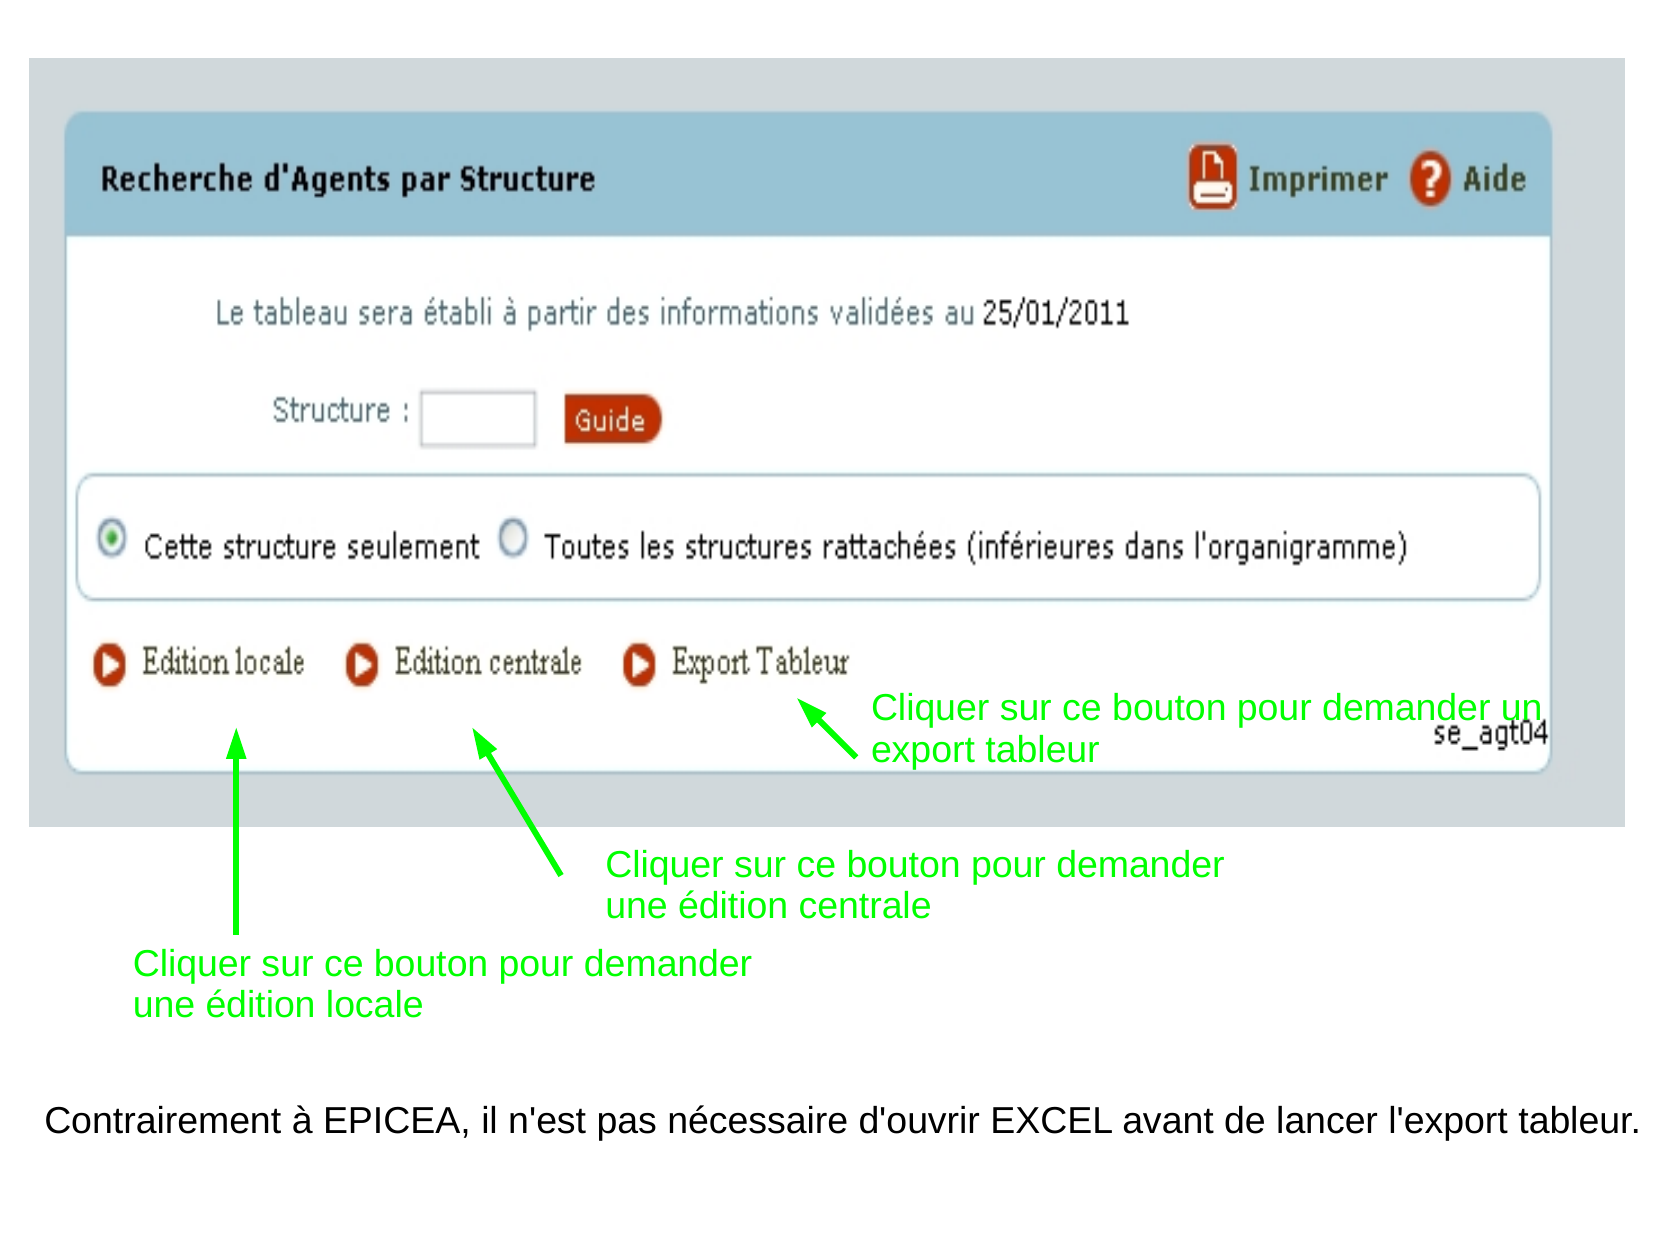

Cliquer sur ce bouton pour demander un export tableur
Cliquer sur ce bouton pour demander une édition centrale
Cliquer sur ce bouton pour demander une édition locale
Contrairement à EPICEA, il n'est pas nécessaire d'ouvrir EXCEL avant de lancer l'export tableur.